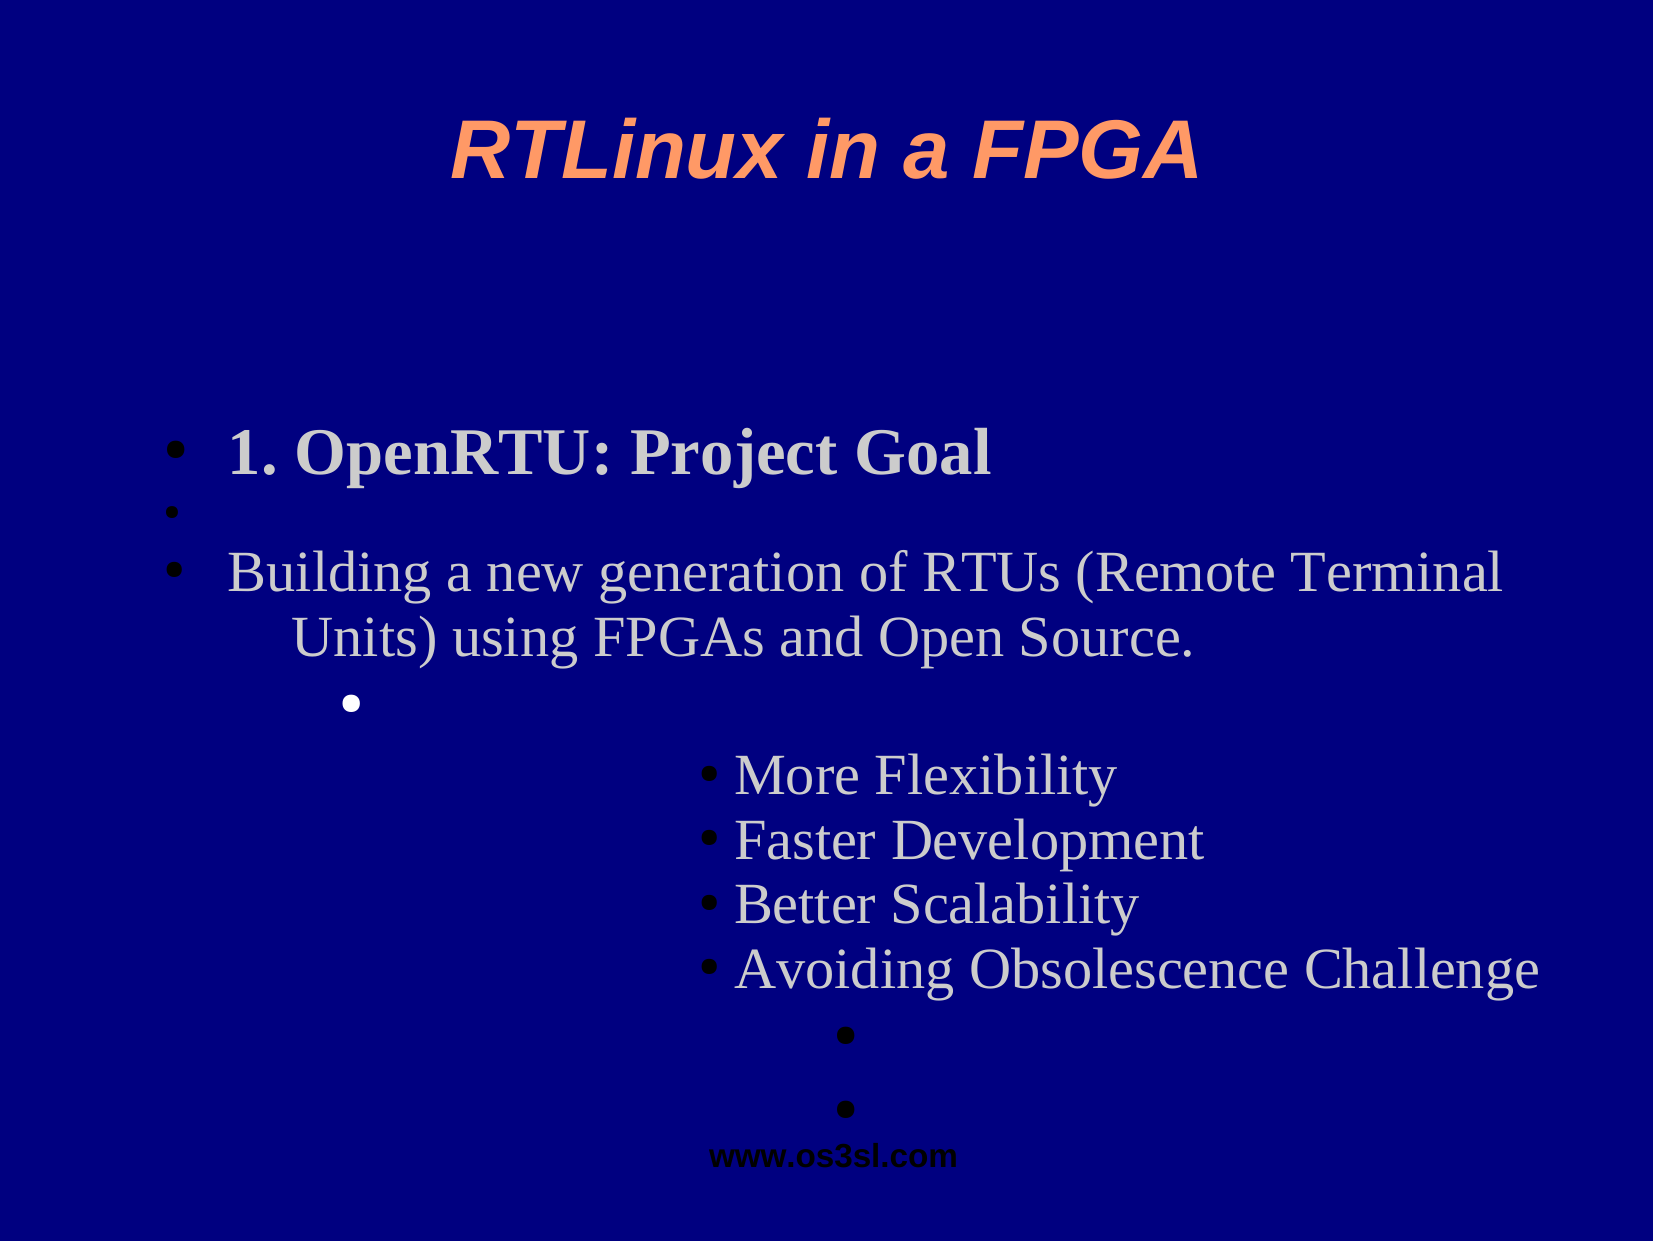

# RTLinux in a FPGA
1. OpenRTU: Project Goal
Building a new generation of RTUs (Remote Terminal Units) using FPGAs and Open Source.
 More Flexibility
 Faster Development
 Better Scalability
 Avoiding Obsolescence Challenge
www.os3sl.com